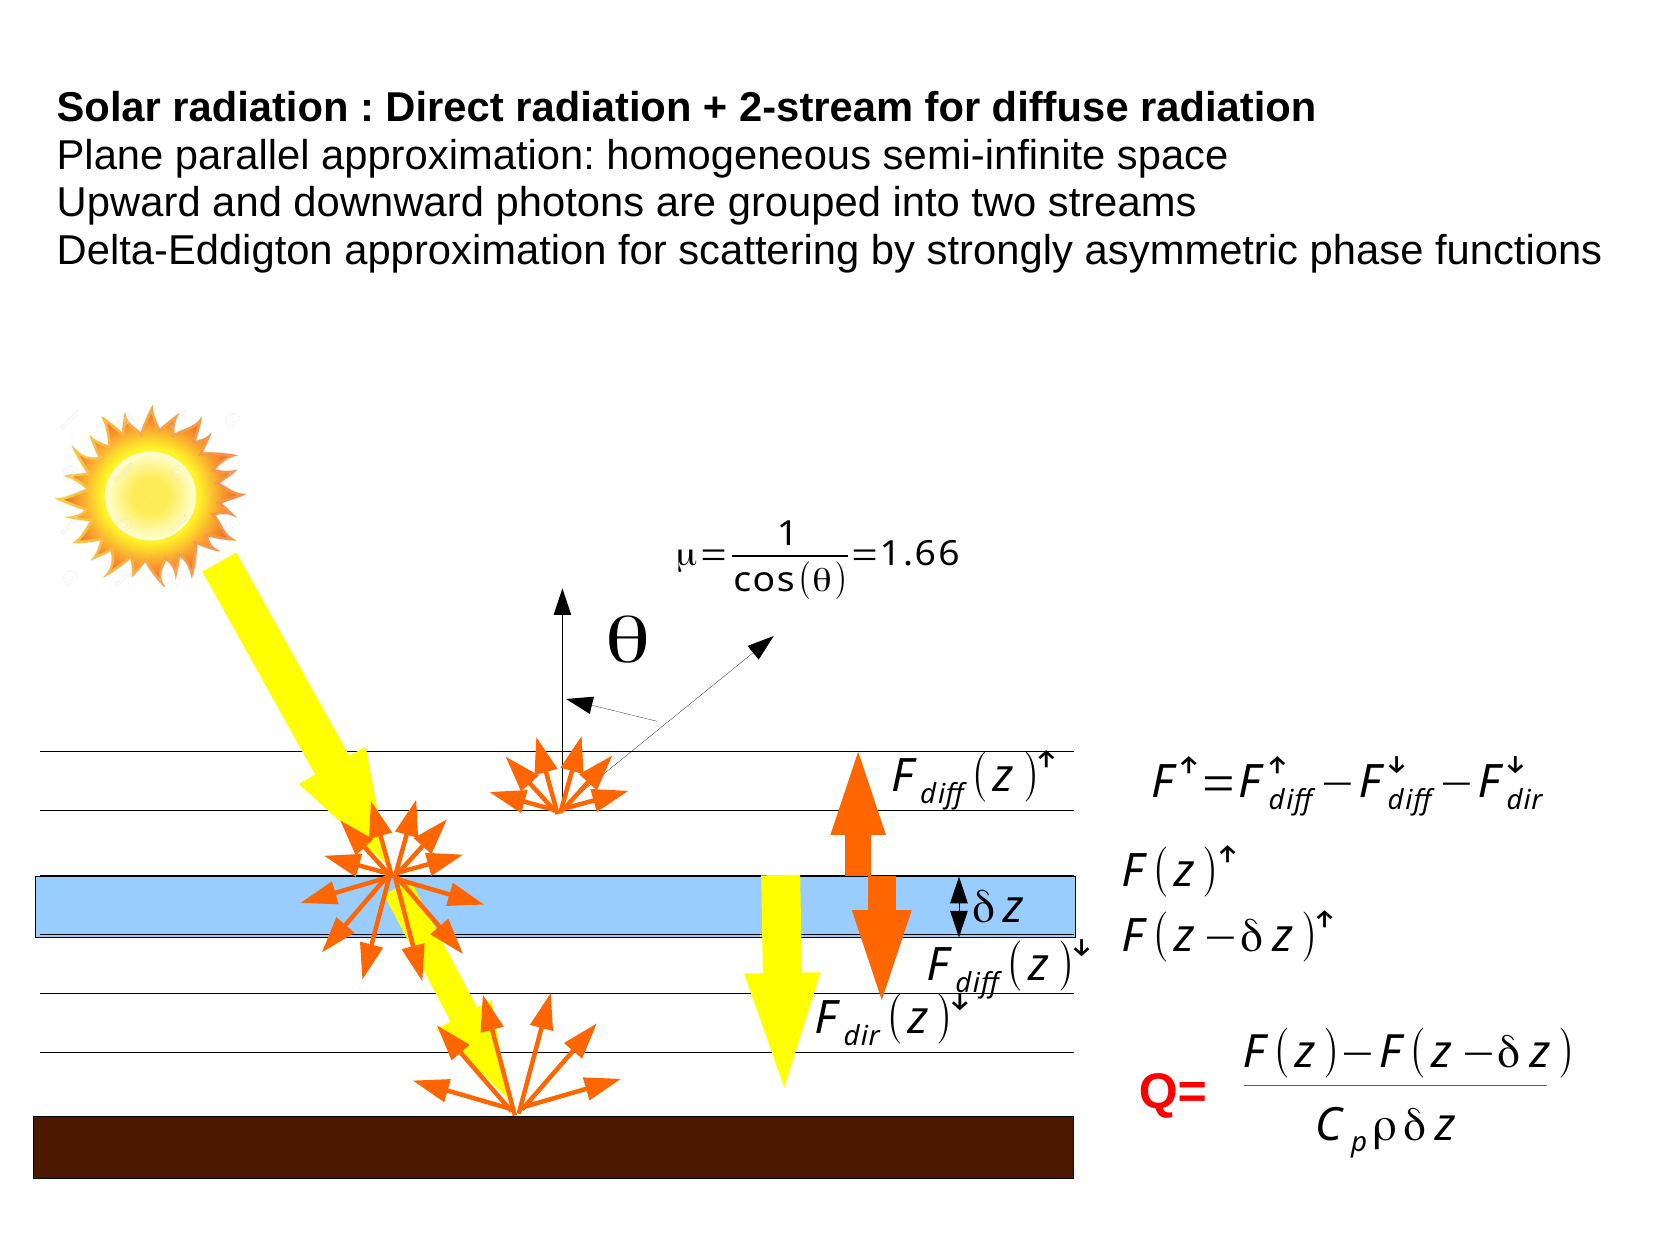

Solar radiation : Direct radiation + 2-stream for diffuse radiation
Plane parallel approximation: homogeneous semi-infinite space
Upward and downward photons are grouped into two streams
Delta-Eddigton approximation for scattering by strongly asymmetric phase functions
Q=